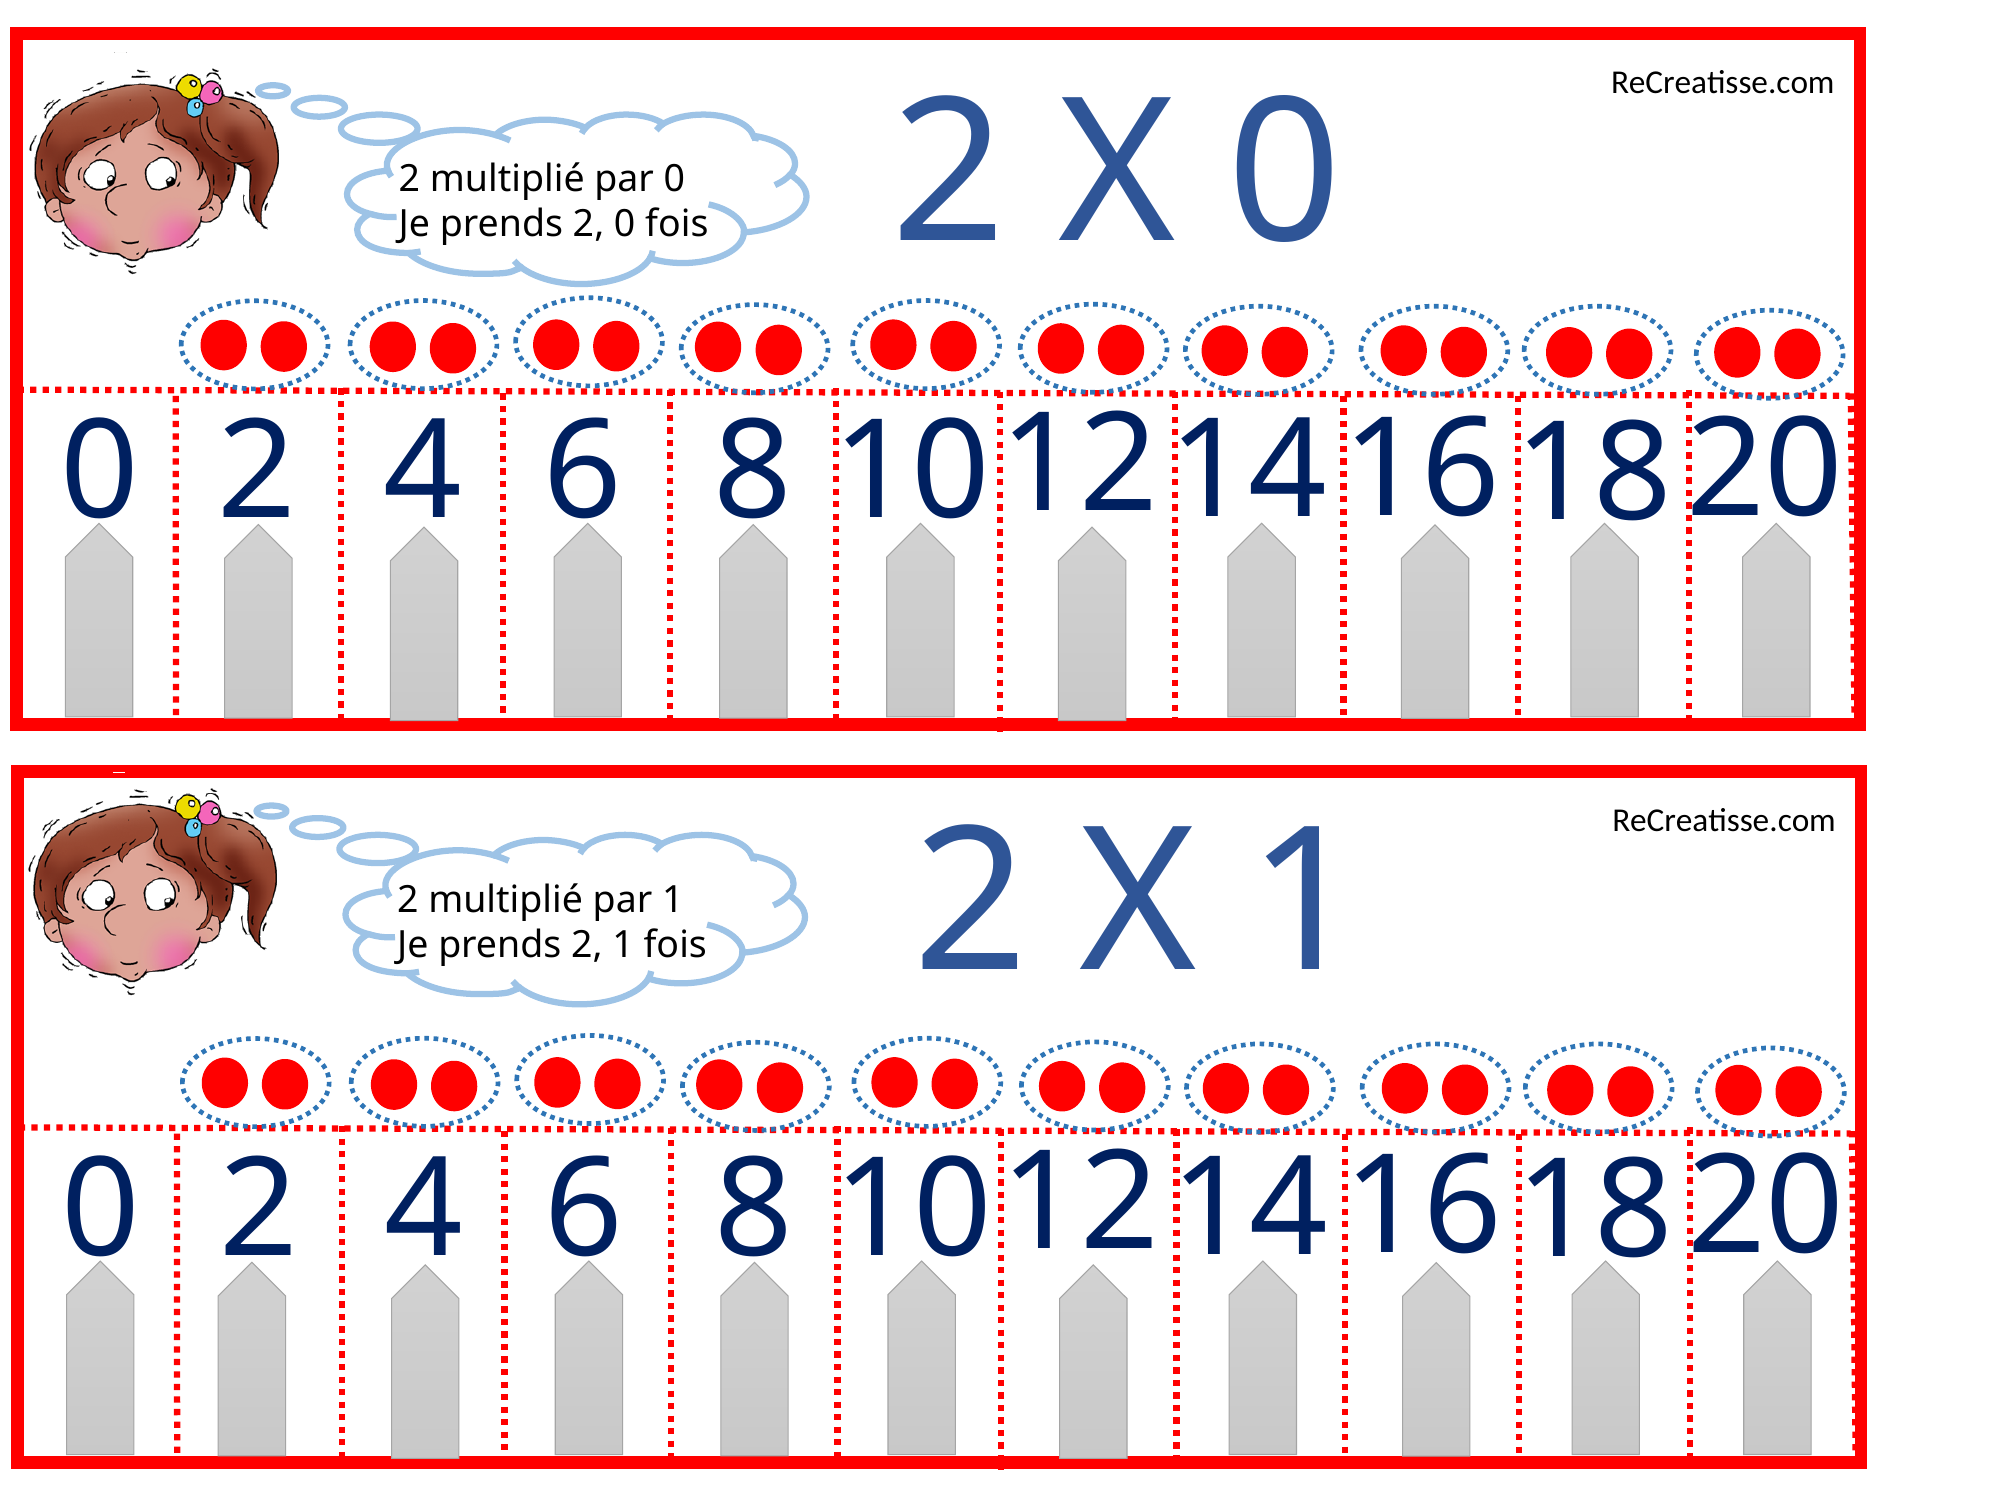

2 X 0
ReCreatisse.com
2 multiplié par 0
Je prends 2, 0 fois
12
16
20
14
0
2
4
8
10
6
18
2 X 1
ReCreatisse.com
2 multiplié par 1
Je prends 2, 1 fois
12
16
20
14
0
2
4
8
10
6
18